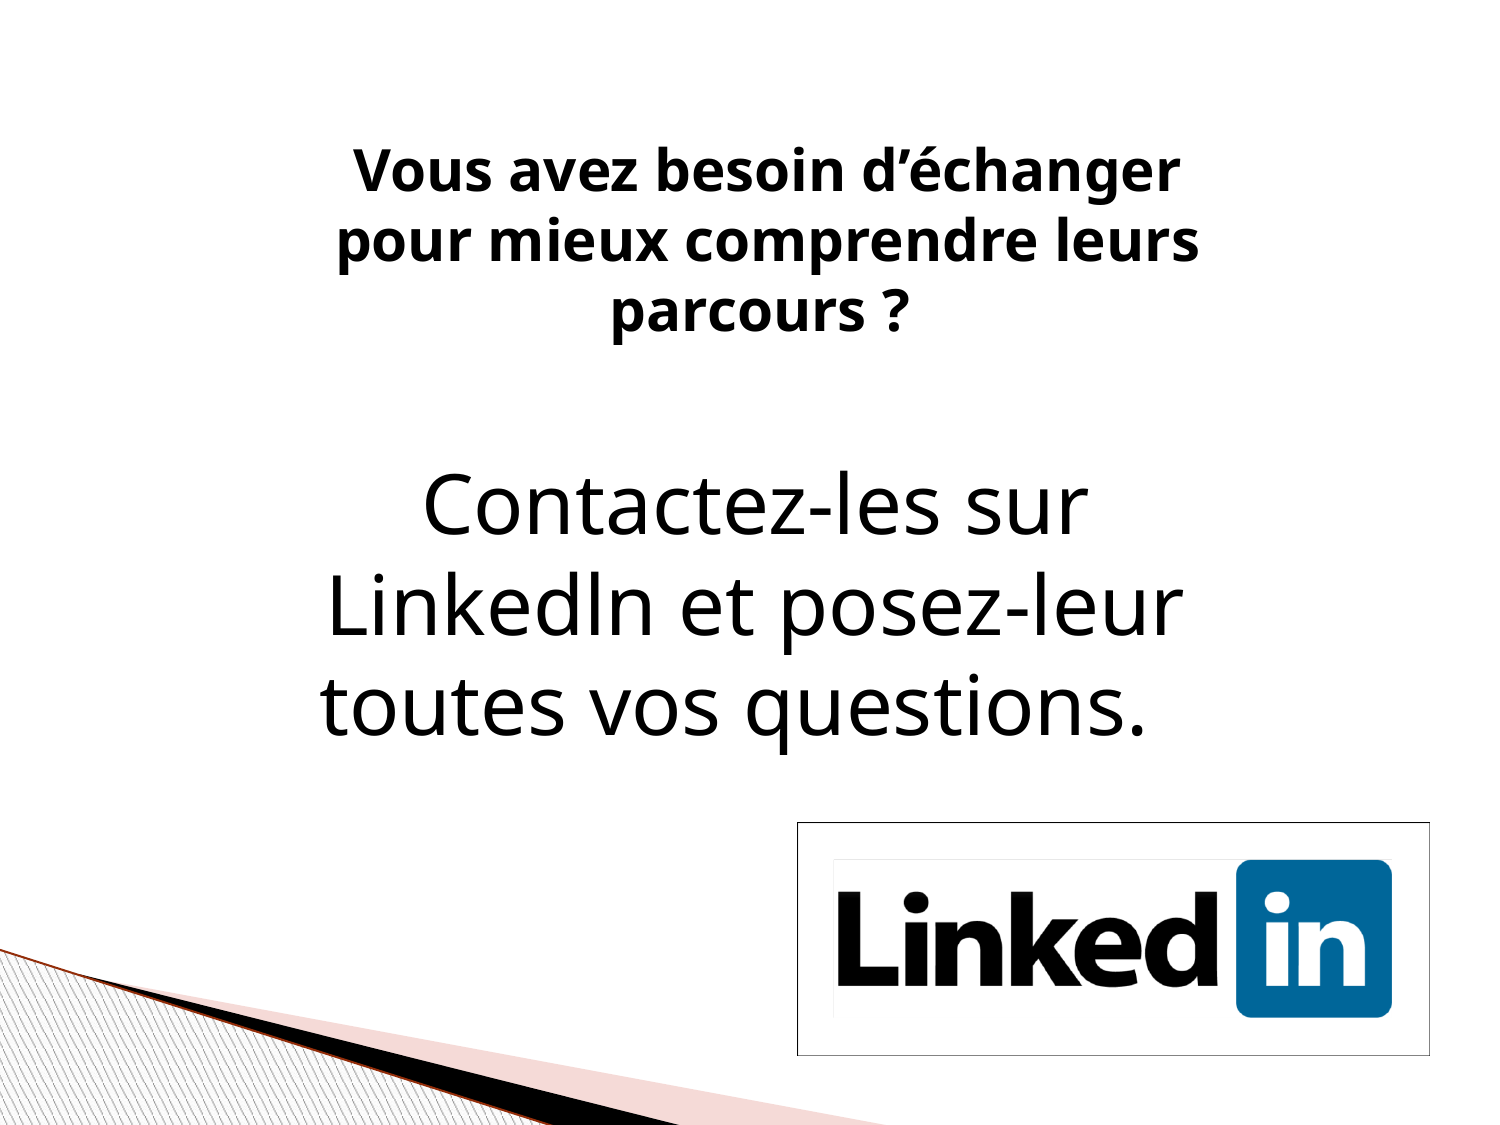

Vous avez besoin d’échanger pour mieux comprendre leurs parcours ?
Contactez-les sur Linkedln et posez-leur toutes vos questions.